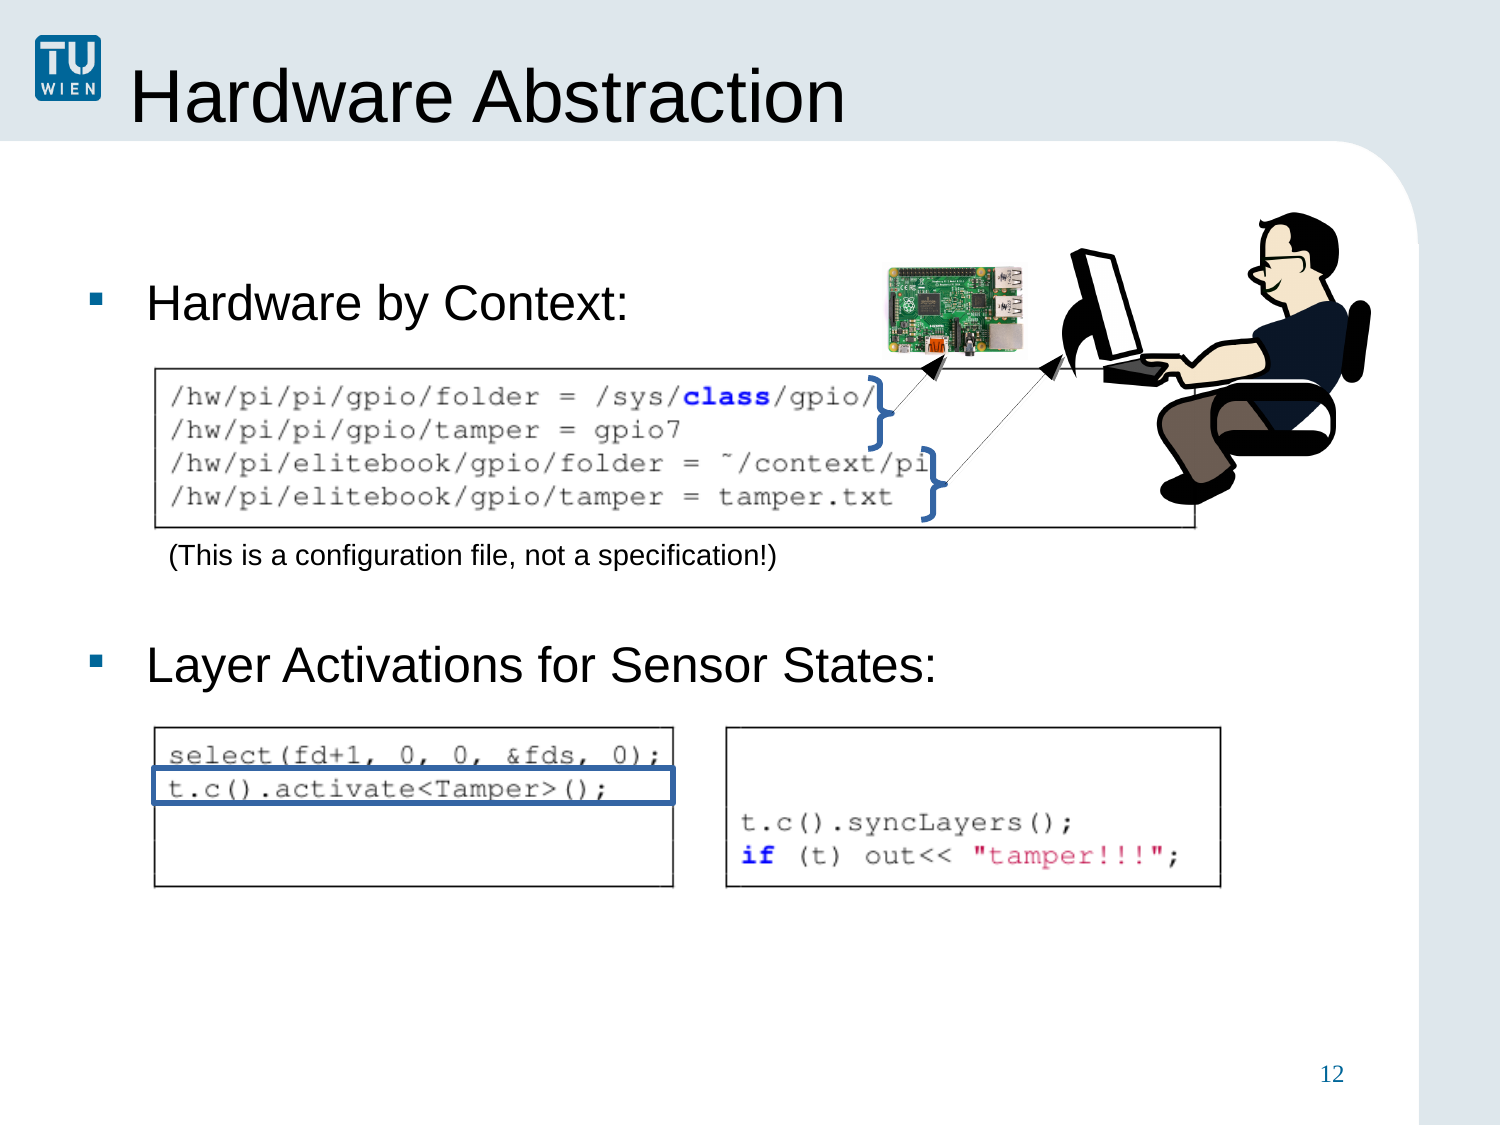

# Hardware Abstraction
Hardware by Context:
Layer Activations for Sensor States:
(This is a configuration file, not a specification!)
12